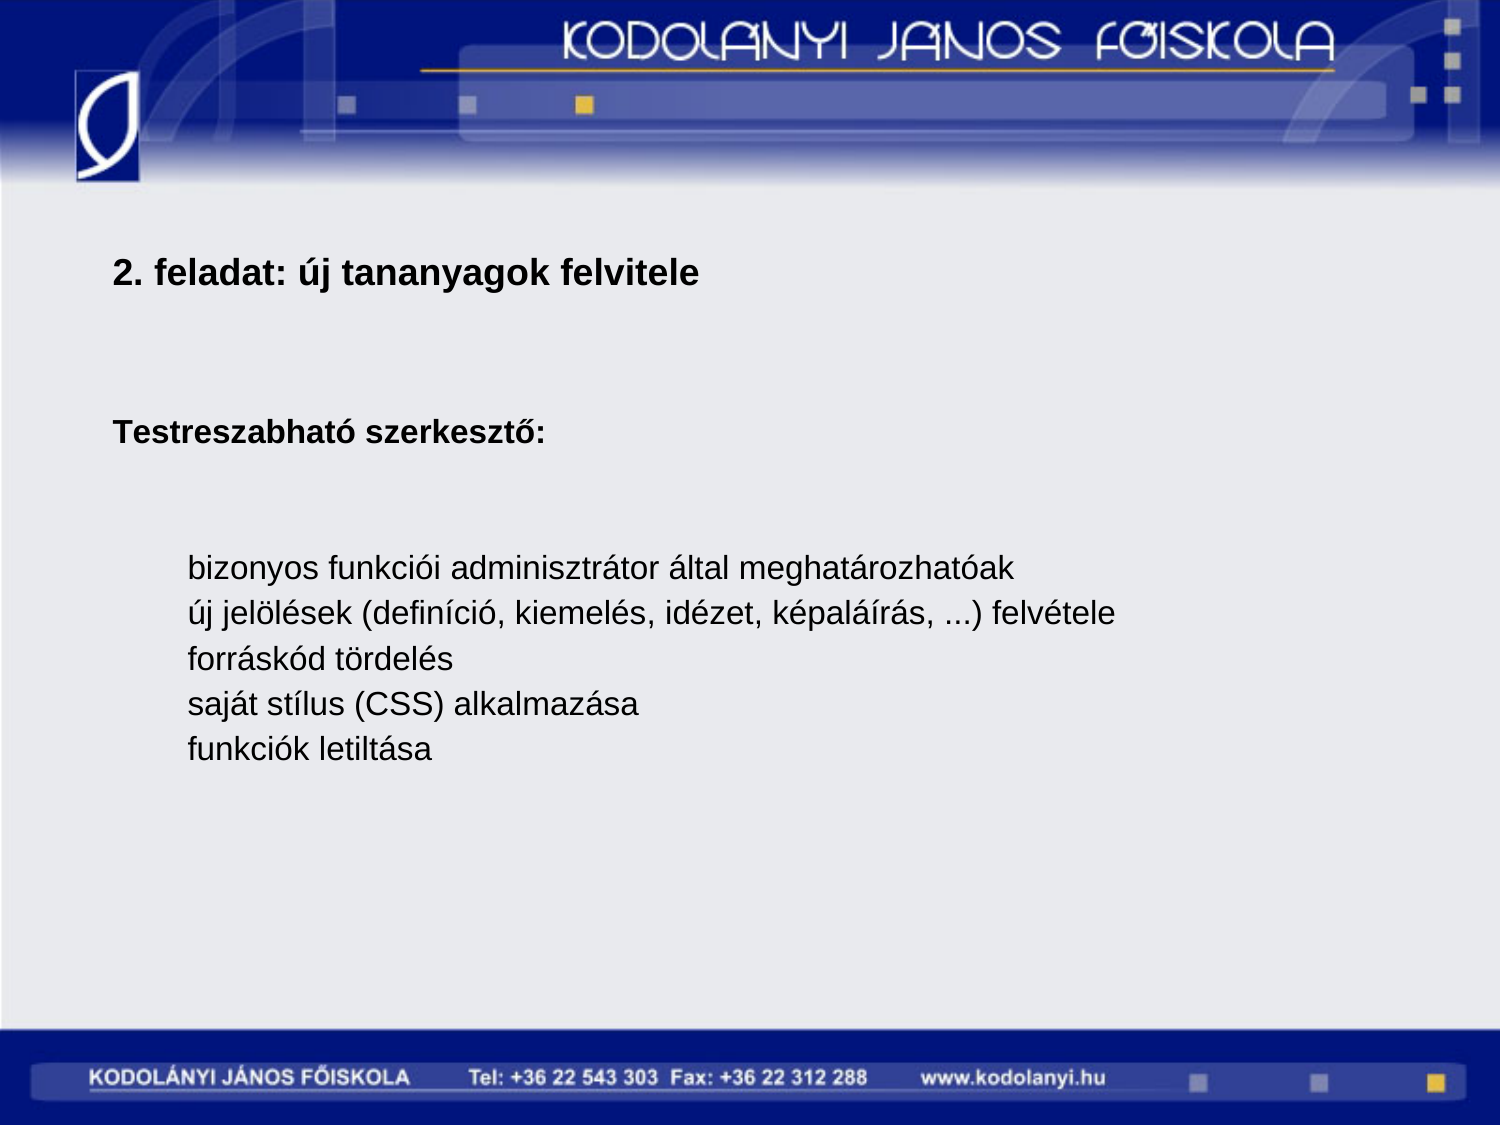

# 2. feladat: új tananyagok felvitele
Testreszabható szerkesztő:
bizonyos funkciói adminisztrátor által meghatározhatóak
új jelölések (definíció, kiemelés, idézet, képaláírás, ...) felvétele
forráskód tördelés
saját stílus (CSS) alkalmazása
funkciók letiltása